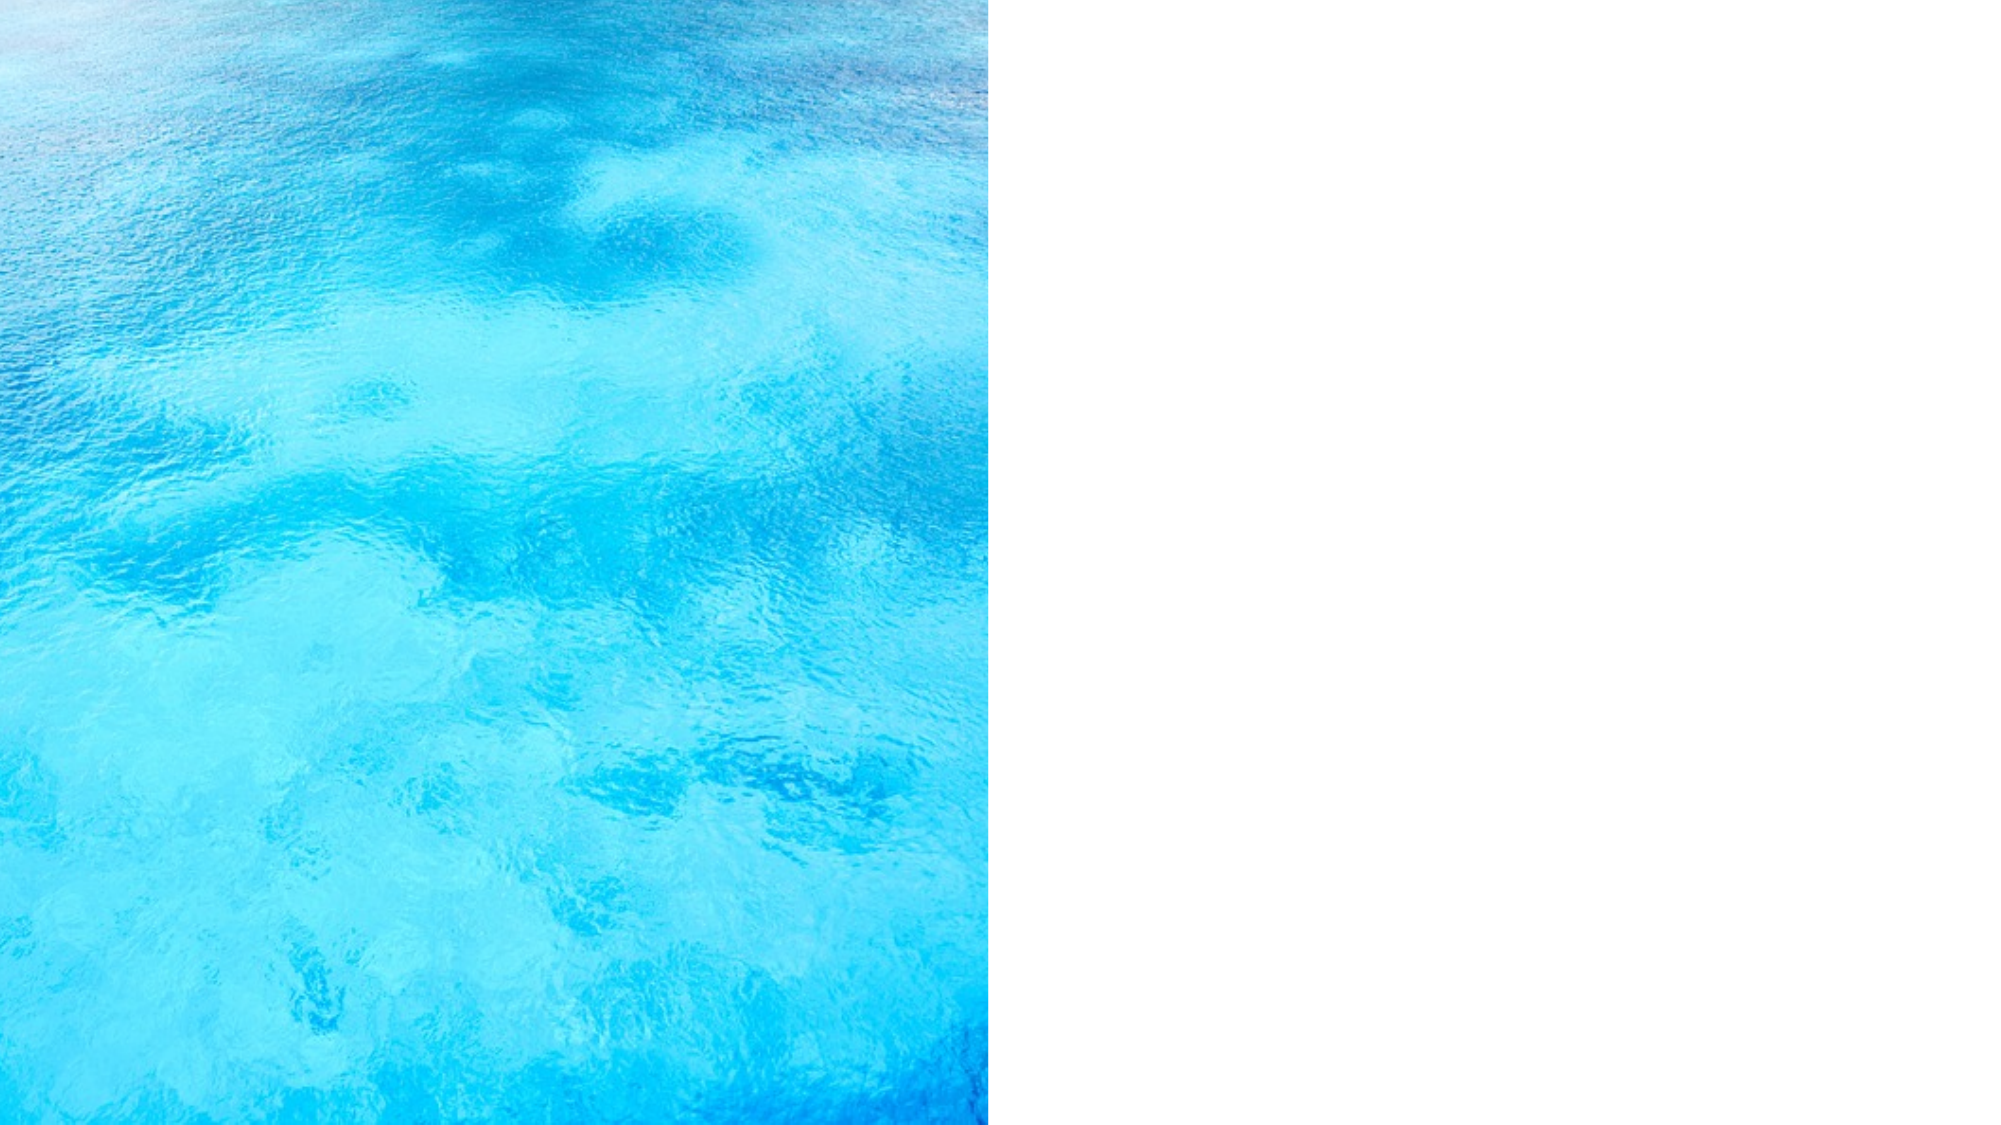

# Emotional Intelligence and How it improves employability
Julia Huisman NHLStenden The Netherlands
julia.Huisman@stenden.com